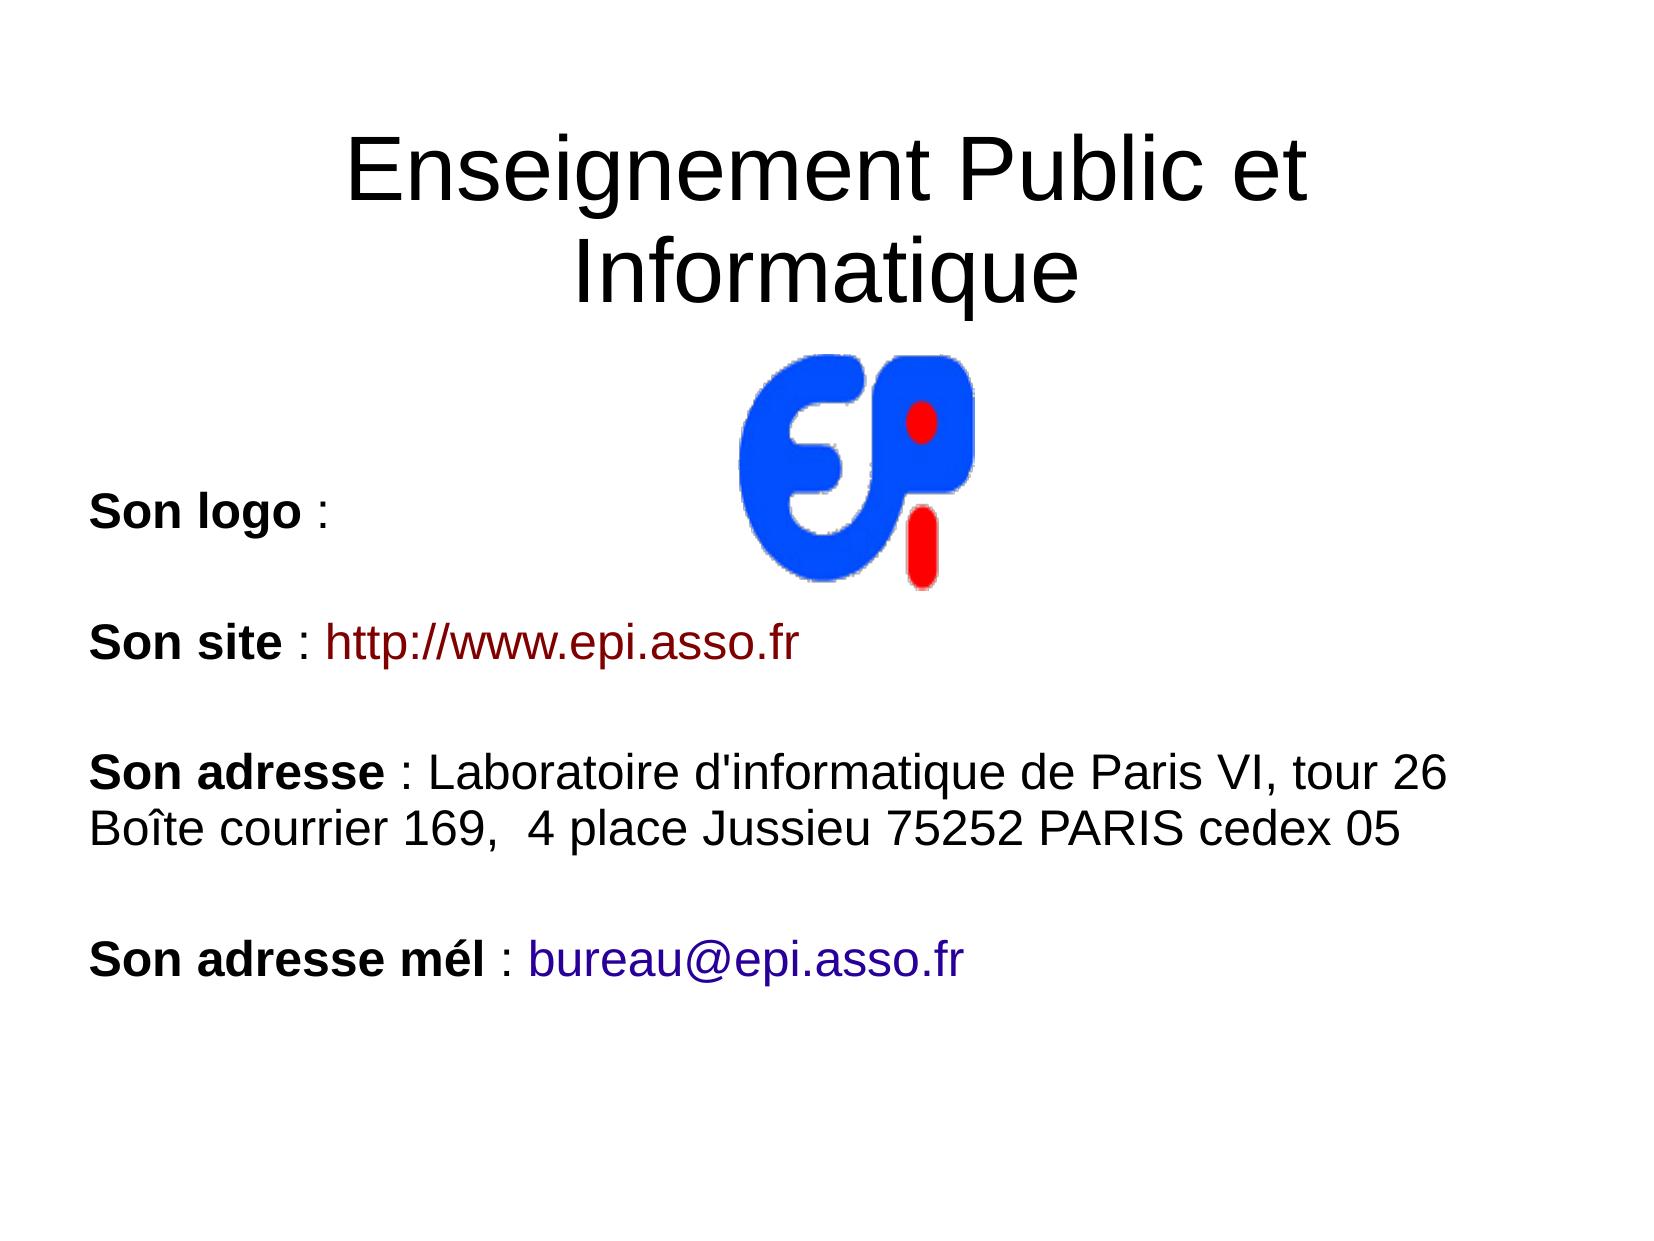

Enseignement Public et Informatique
# Son logo :
Son site : http://www.epi.asso.fr
Son adresse : Laboratoire d'informatique de Paris VI, tour 26
Boîte courrier 169, 4 place Jussieu 75252 PARIS cedex 05
Son adresse mél : bureau@epi.asso.fr